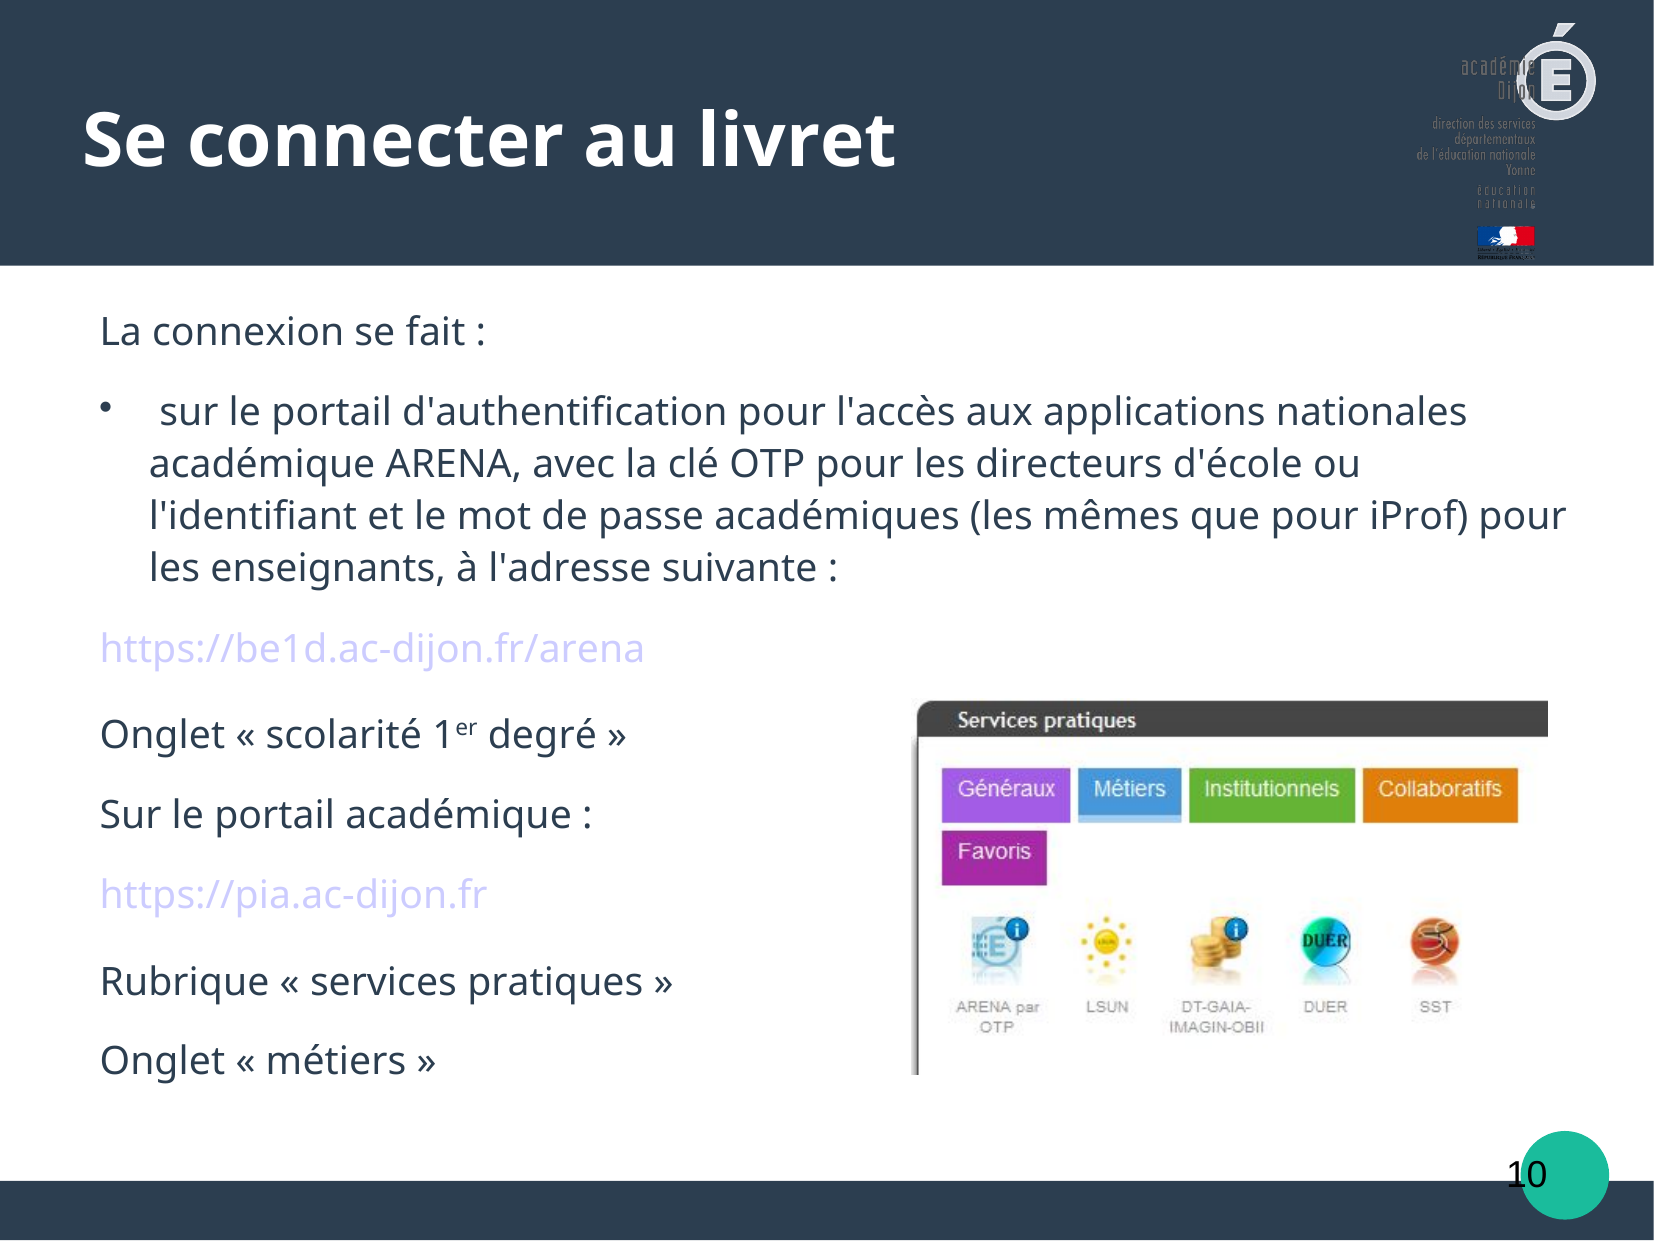

# Se connecter au livret
La connexion se fait :
 sur le portail d'authentification pour l'accès aux applications nationales académique ARENA, avec la clé OTP pour les directeurs d'école ou l'identifiant et le mot de passe académiques (les mêmes que pour iProf) pour les enseignants, à l'adresse suivante :
https://be1d.ac-dijon.fr/arena
Onglet « scolarité 1er degré »
Sur le portail académique :
https://pia.ac-dijon.fr
Rubrique « services pratiques »
Onglet « métiers »
10